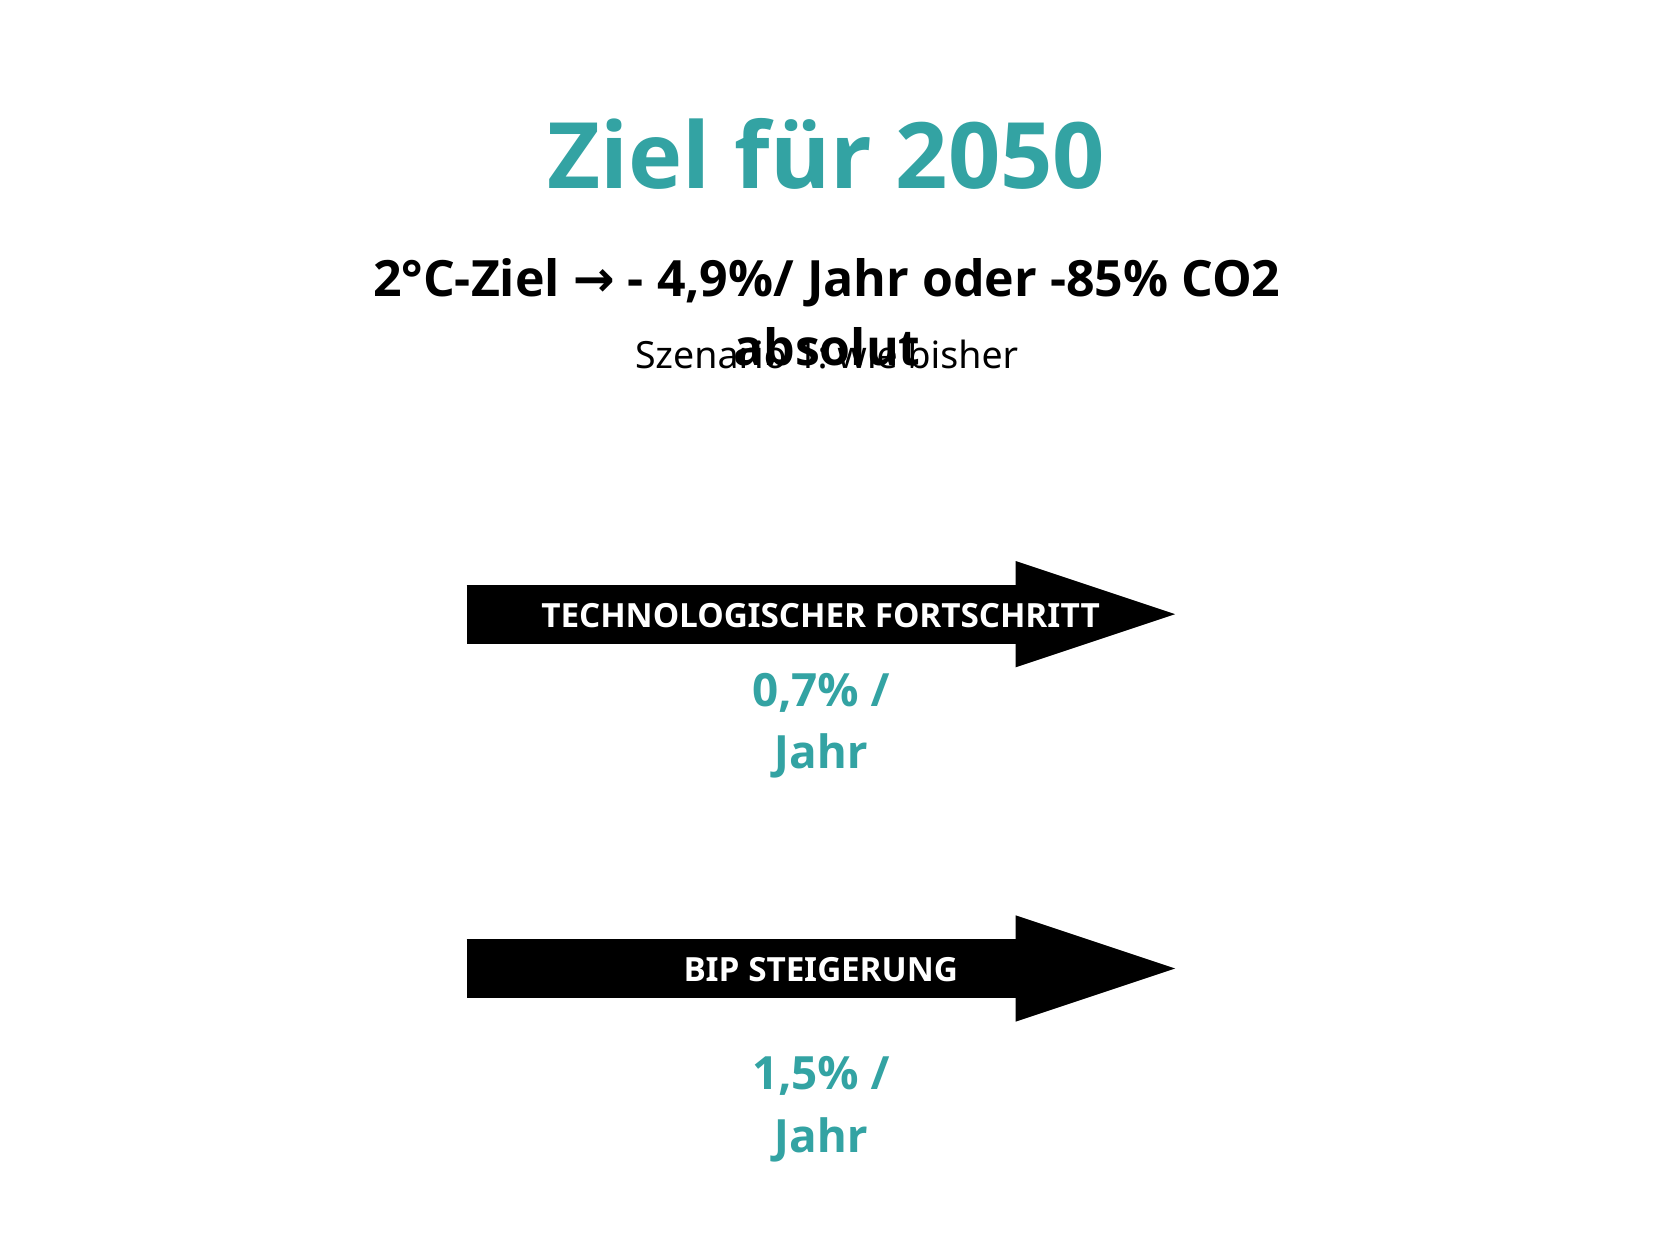

# Ziel für 2050
2°C-Ziel → - 4,9%/ Jahr oder -85% CO2 absolut
Szenario 1: wie bisher
TECHNOLOGISCHER FORTSCHRITT
0,7% / Jahr
BIP STEIGERUNG
1,5% / Jahr